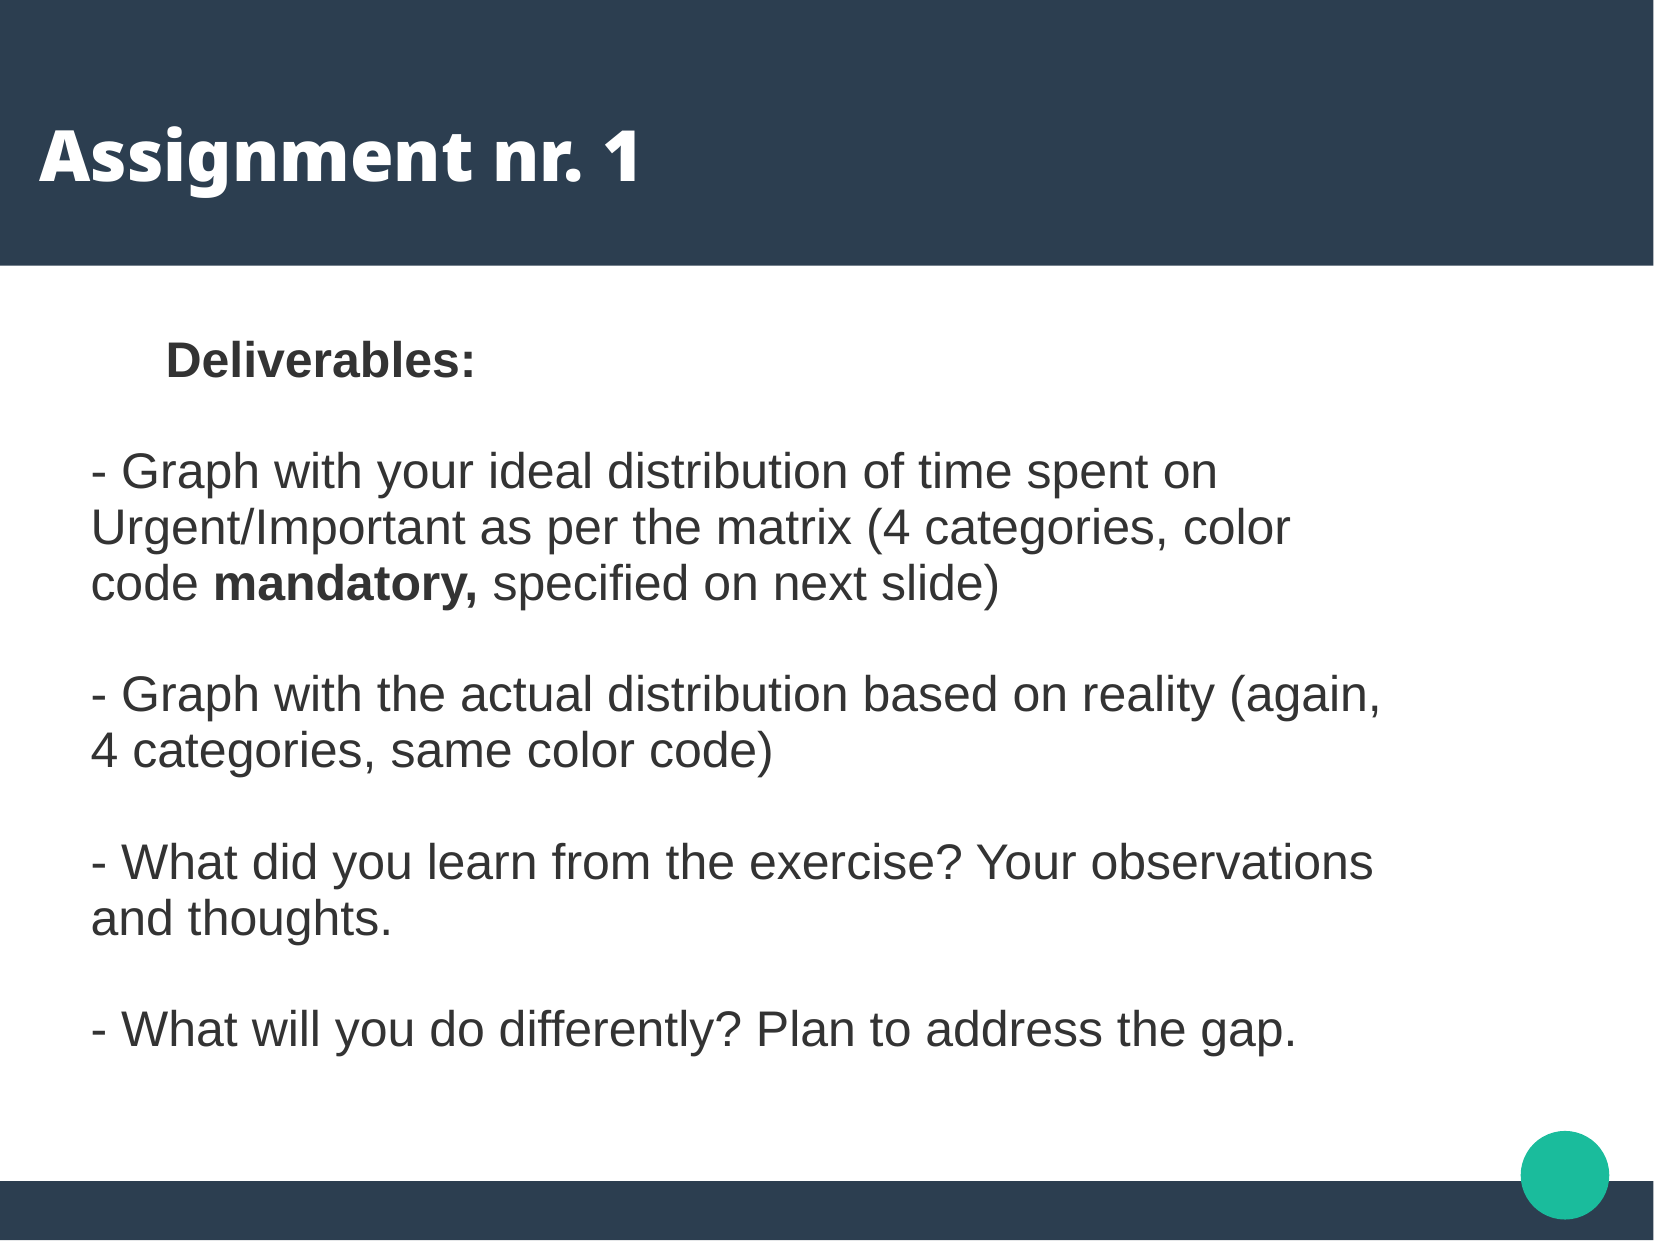

# Assignment nr. 1
Deliverables:
- Graph with your ideal distribution of time spent on Urgent/Important as per the matrix (4 categories, color code mandatory, specified on next slide)
- Graph with the actual distribution based on reality (again, 4 categories, same color code)
- What did you learn from the exercise? Your observations and thoughts.
- What will you do differently? Plan to address the gap.